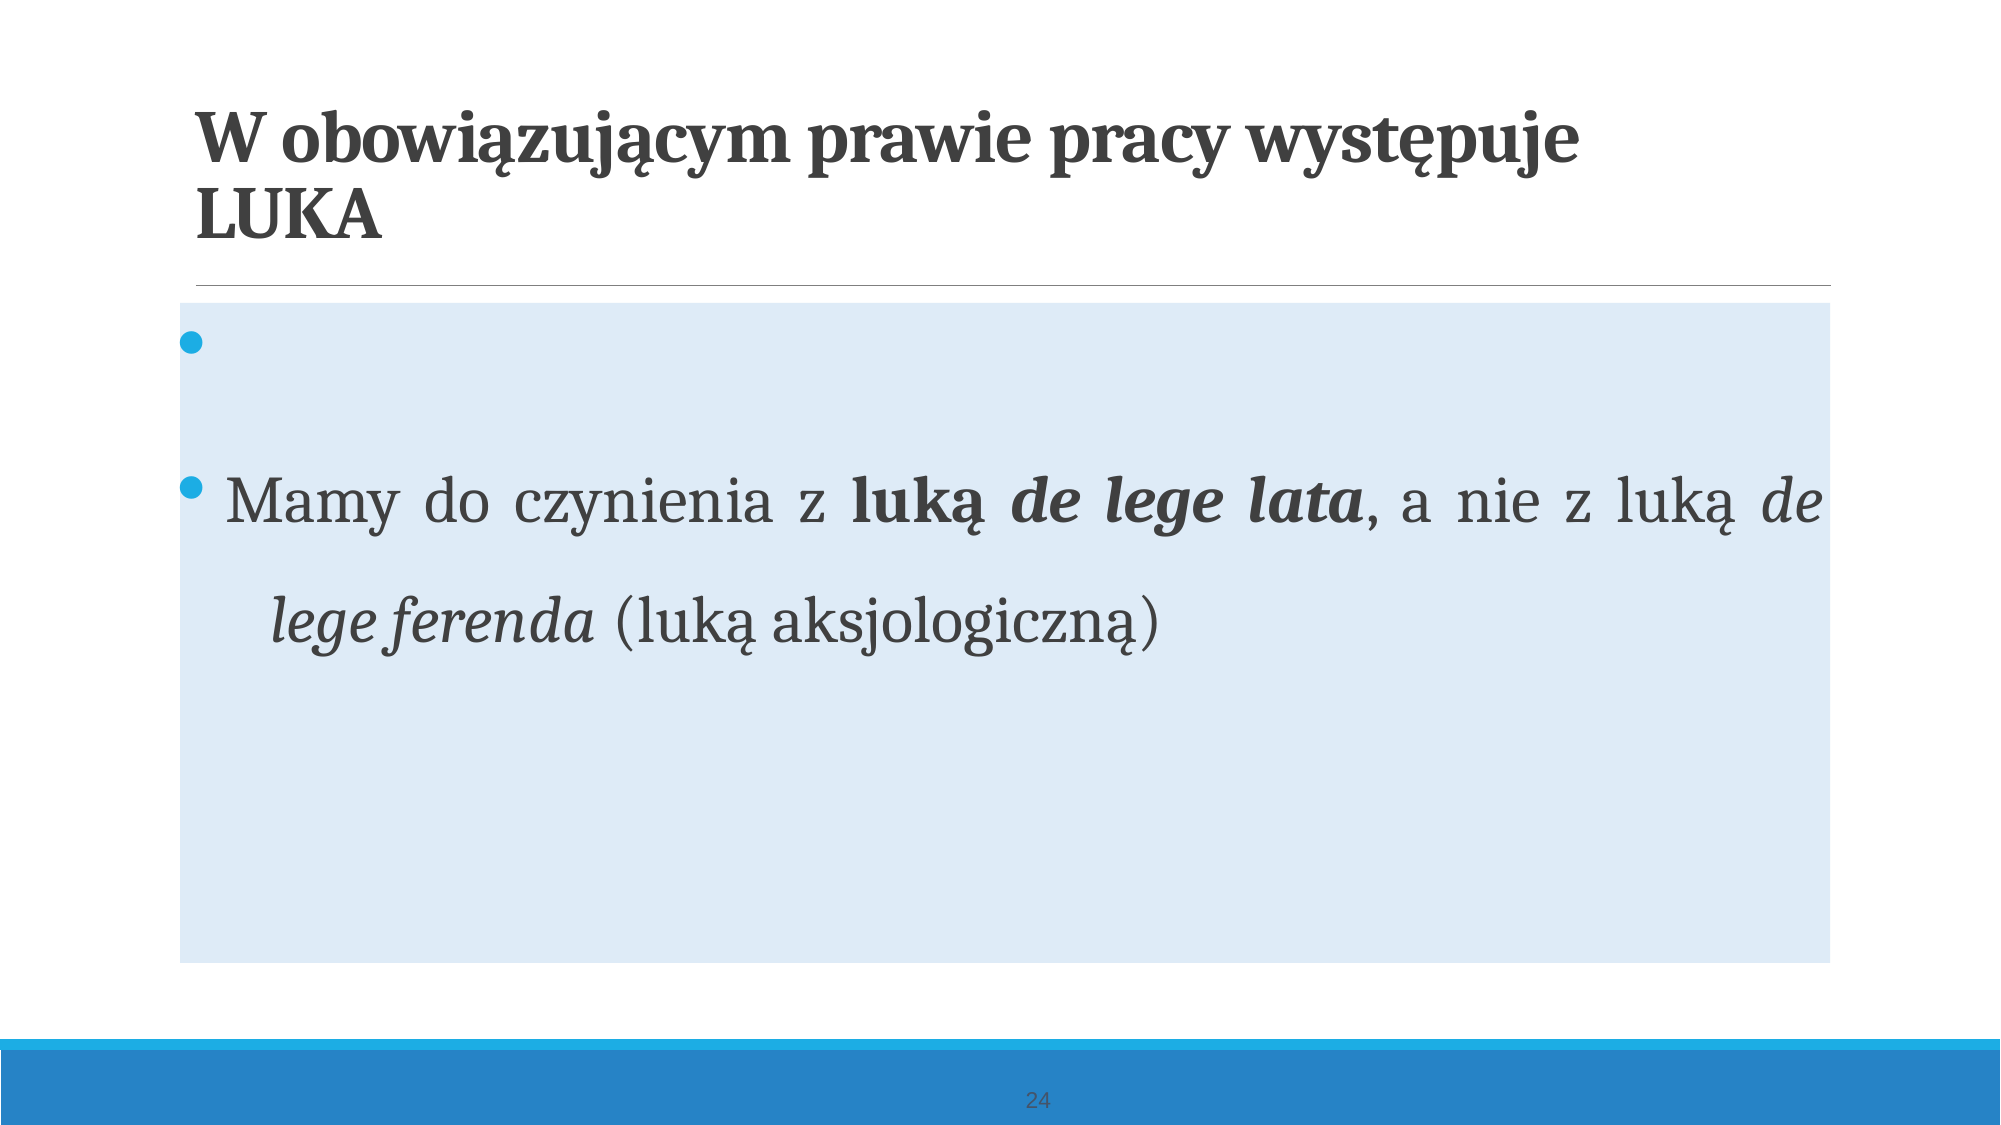

# W obowiązującym prawie pracy występuje LUKA
Mamy do czynienia z luką de lege lata, a nie z luką de lege ferenda (luką aksjologiczną)